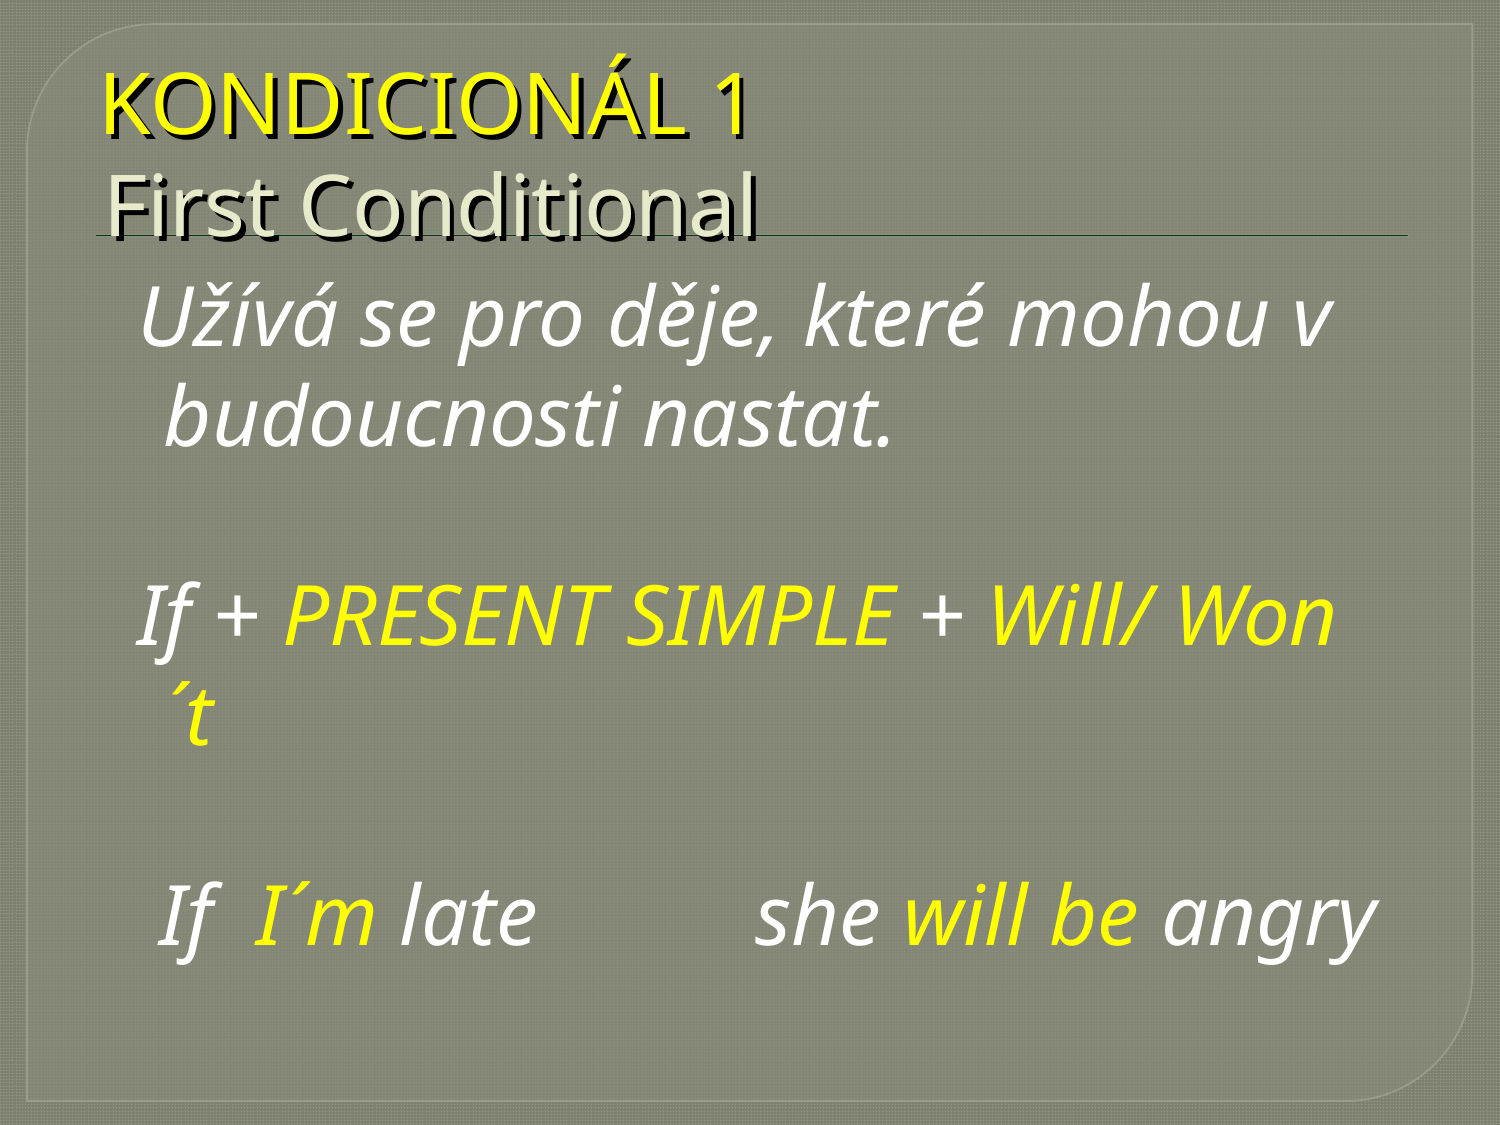

# KONDICIONÁL 1 First Conditional
 Užívá se pro děje, které mohou v budoucnosti nastat.
 If + PRESENT SIMPLE + Will/ Won´t
 If I´m late she will be angry